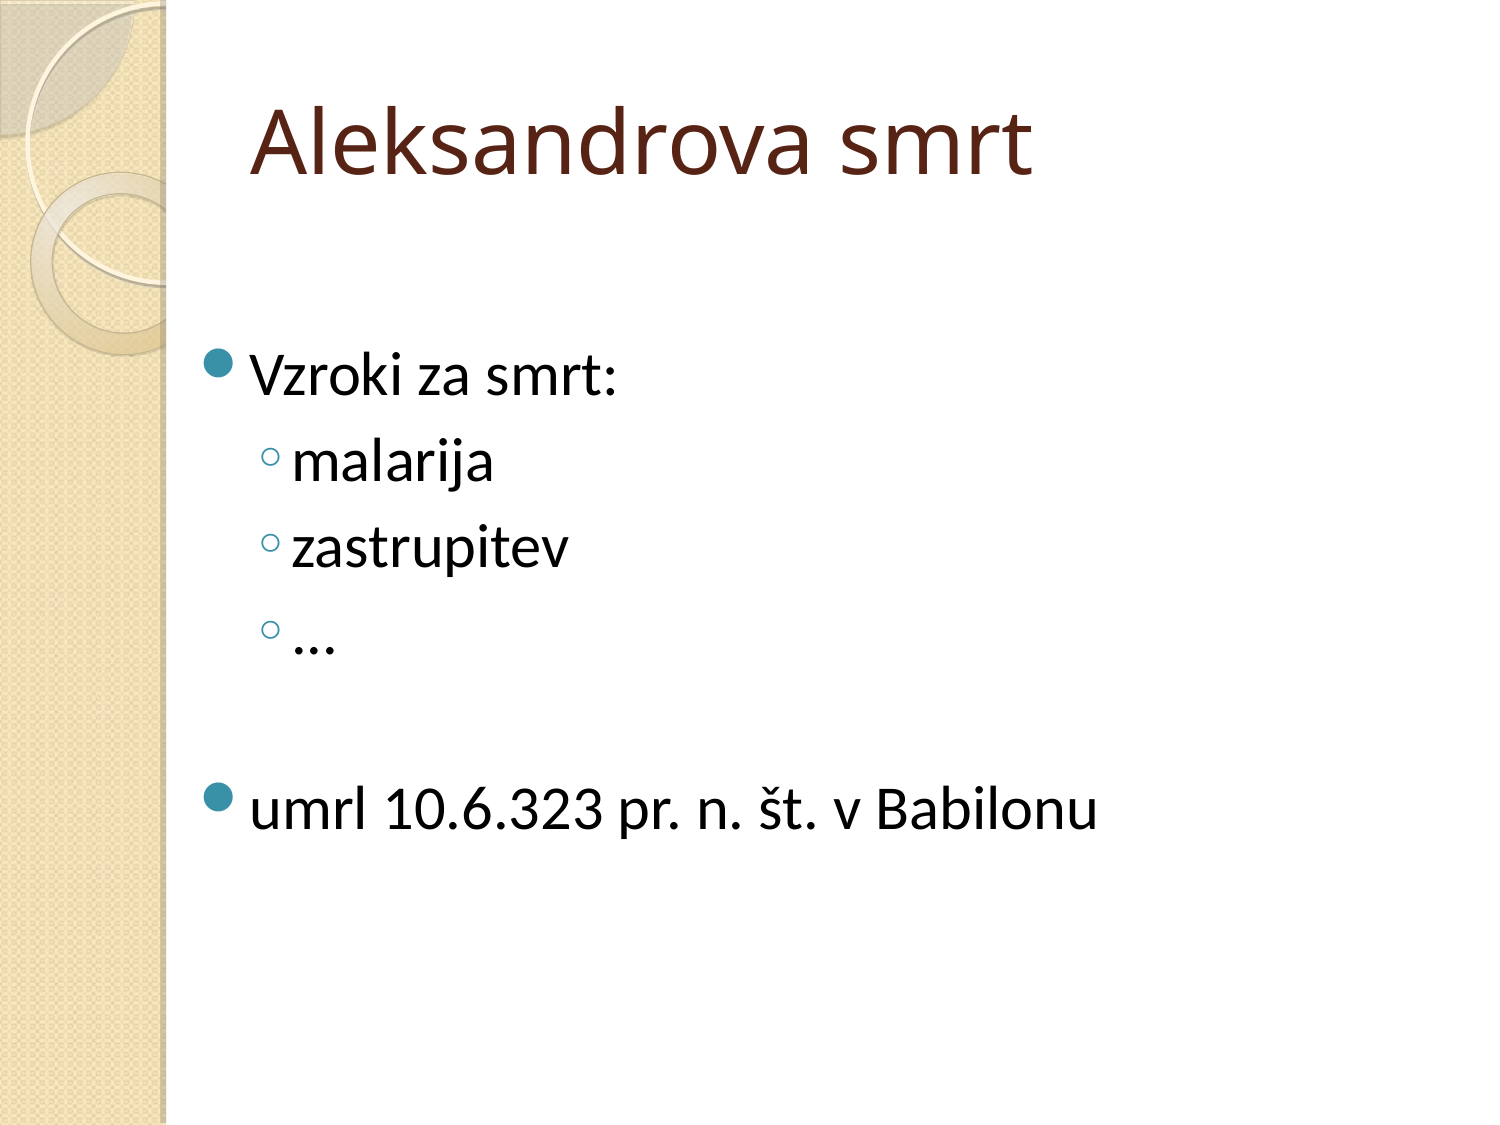

# Aleksandrova smrt
Vzroki za smrt:
malarija
zastrupitev
...
umrl 10.6.323 pr. n. št. v Babilonu